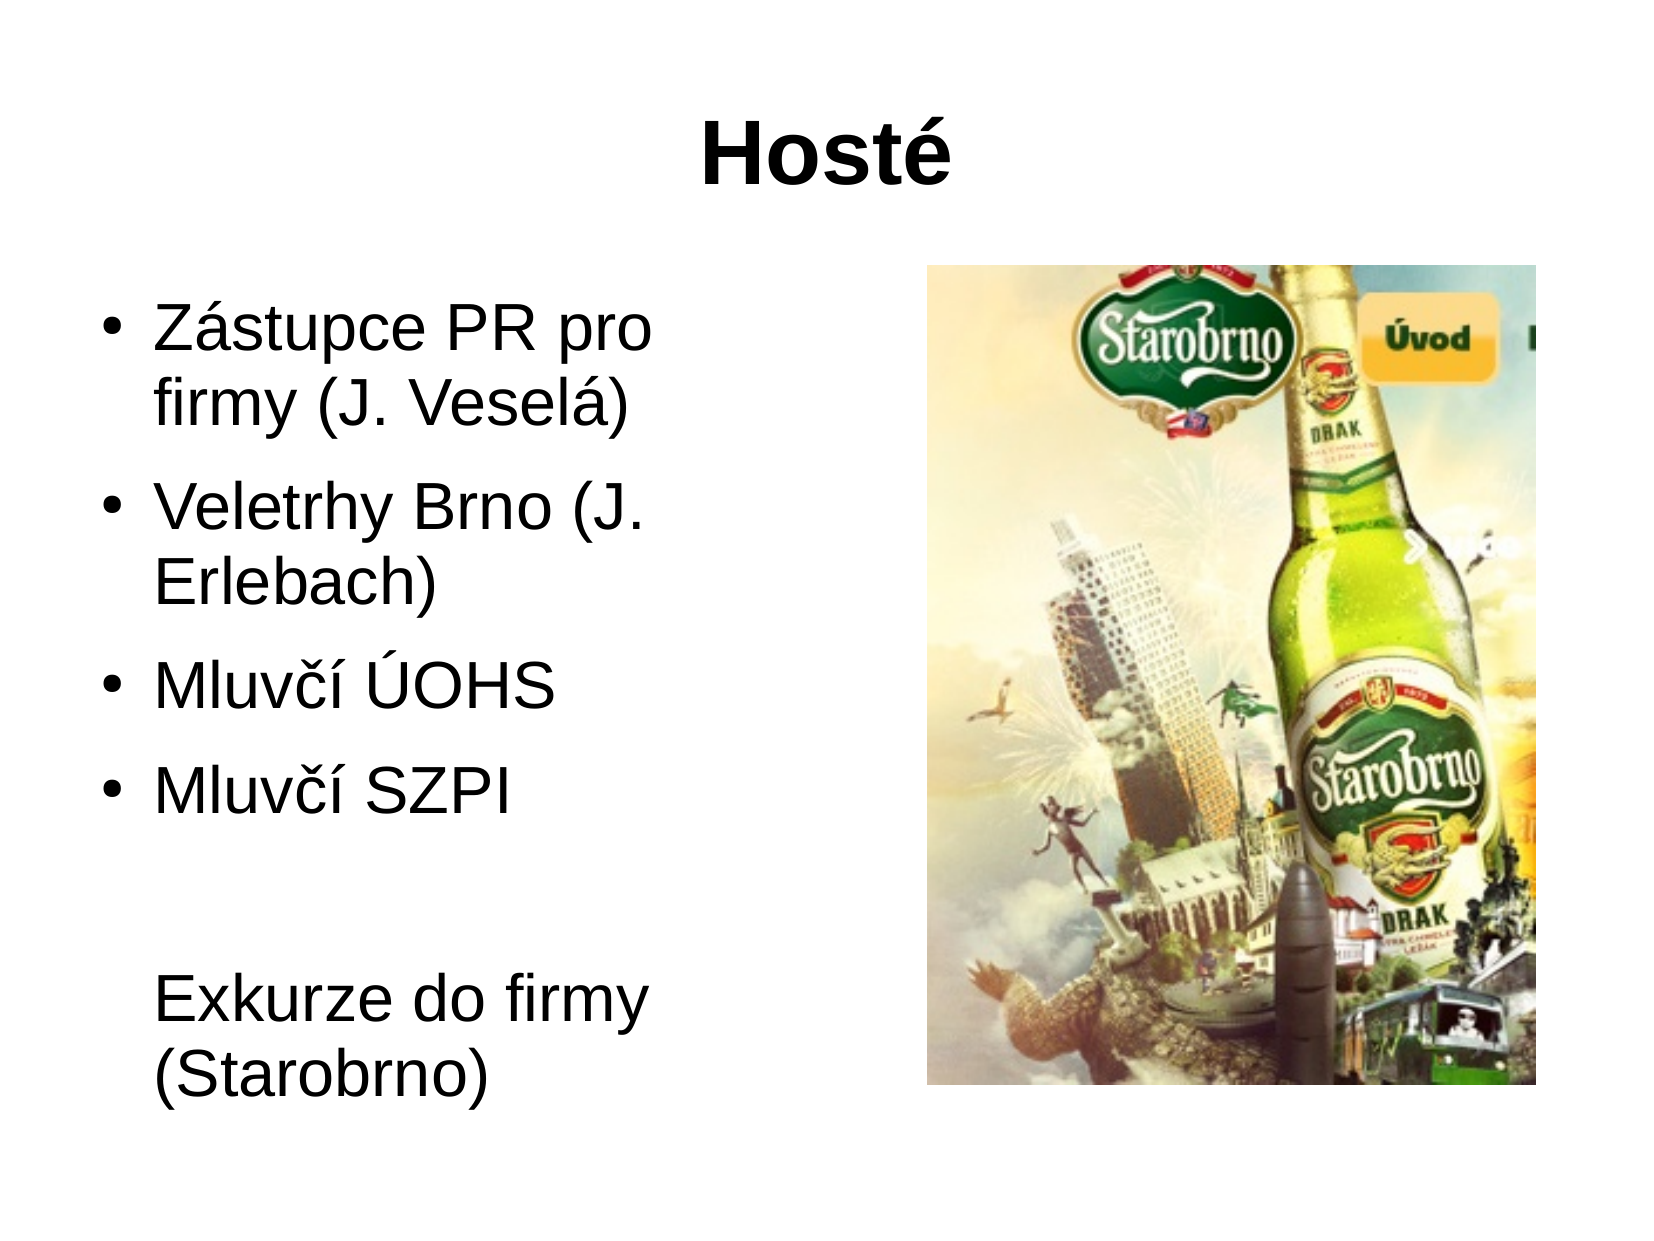

# Hosté
Zástupce PR pro firmy (J. Veselá)
Veletrhy Brno (J. Erlebach)
Mluvčí ÚOHS
Mluvčí SZPI
Exkurze do firmy (Starobrno)